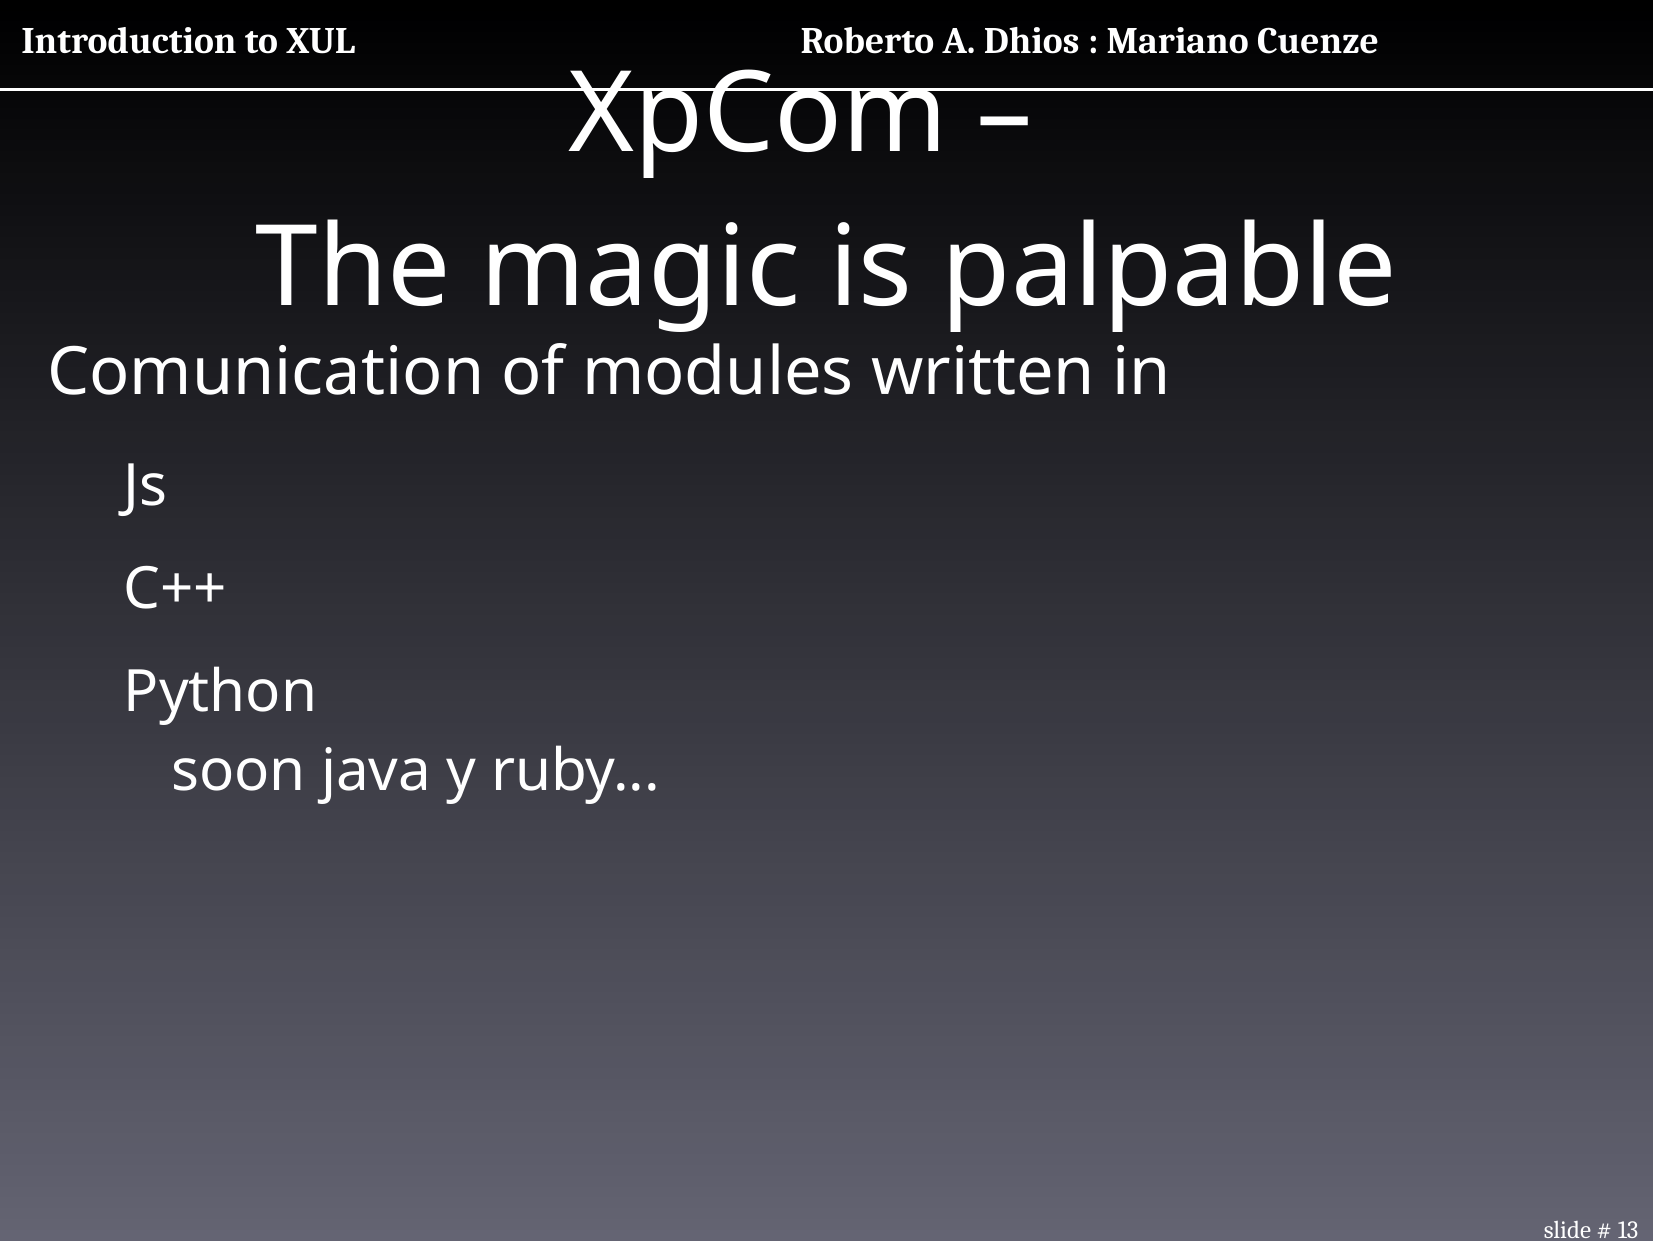

Introduction to XUL						 Roberto A. Dhios : Mariano Cuenze
# XpCom – The magic is palpable
Comunication of modules written in
Js
C++
Python
soon java y ruby...